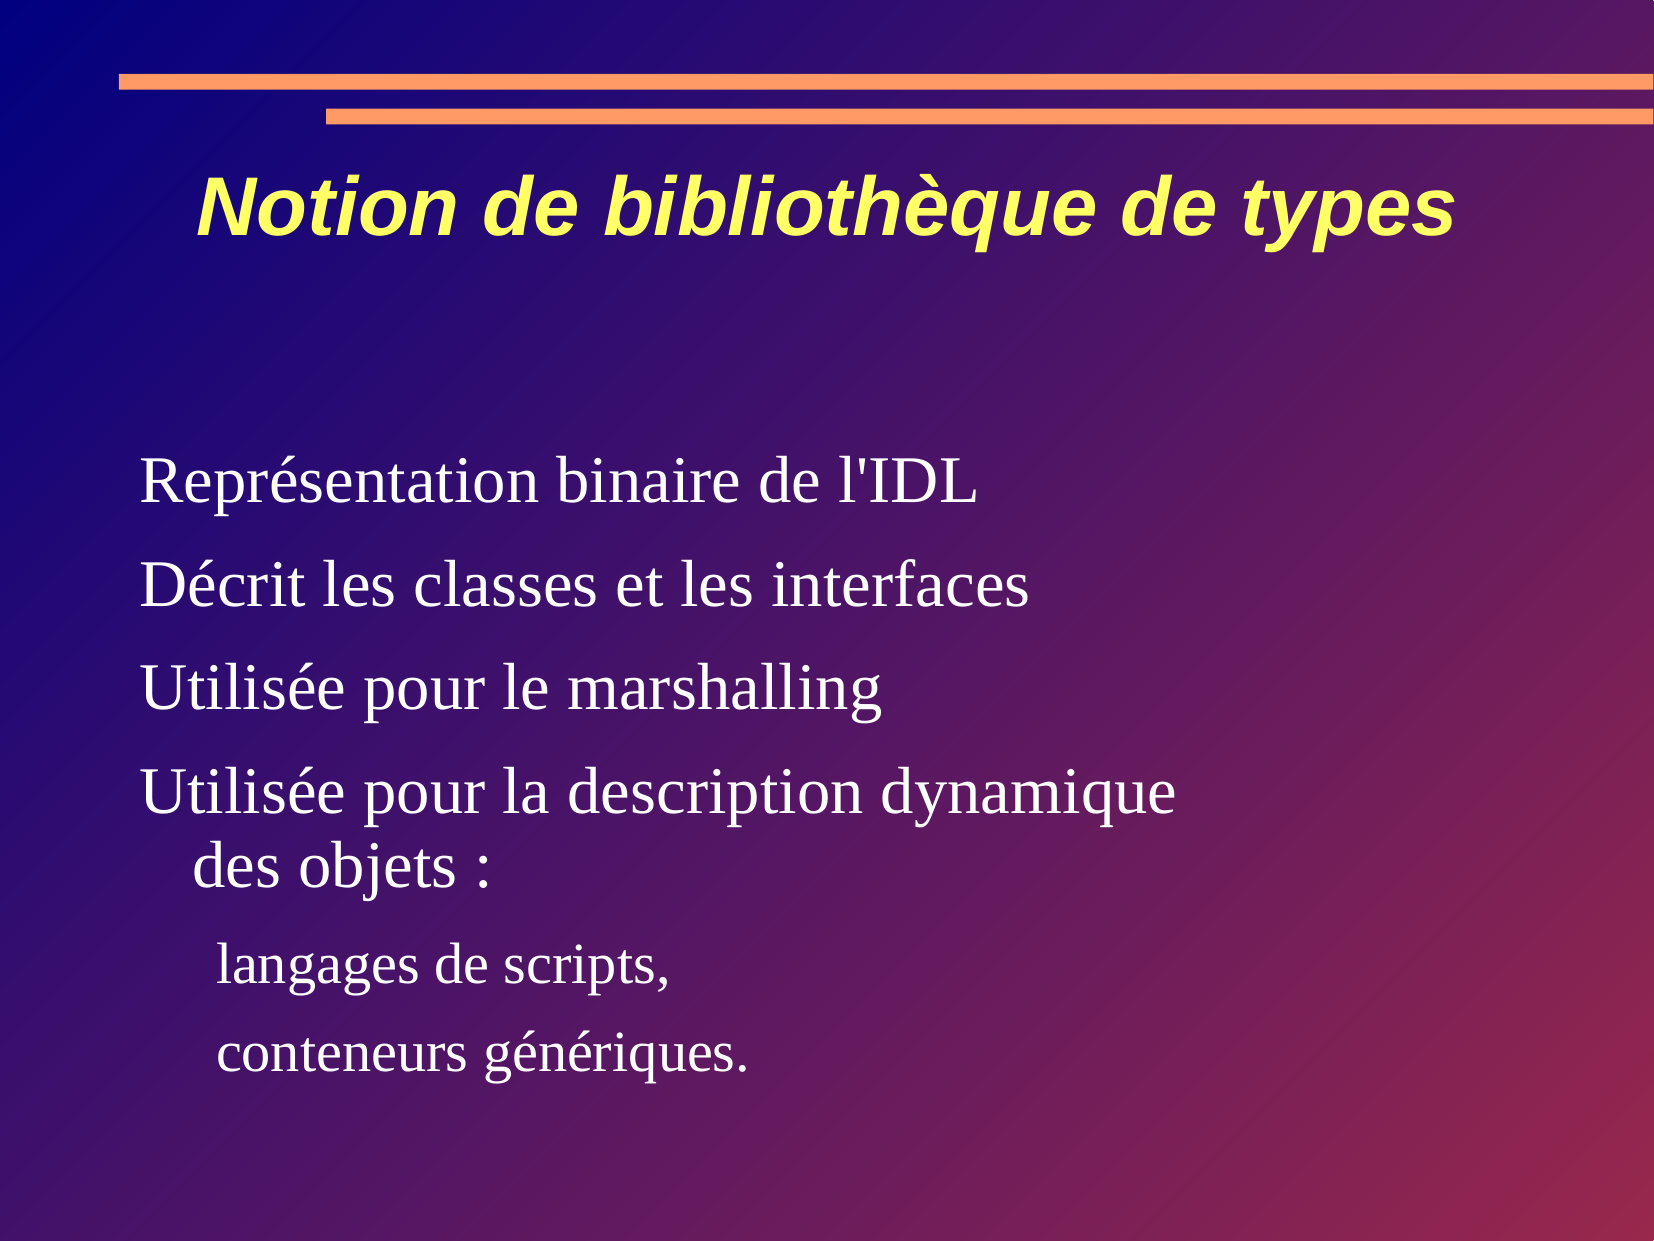

# Notion de bibliothèque de types
Représentation binaire de l'IDL
Décrit les classes et les interfaces
Utilisée pour le marshalling
Utilisée pour la description dynamique
des objets :
langages de scripts,
conteneurs génériques.